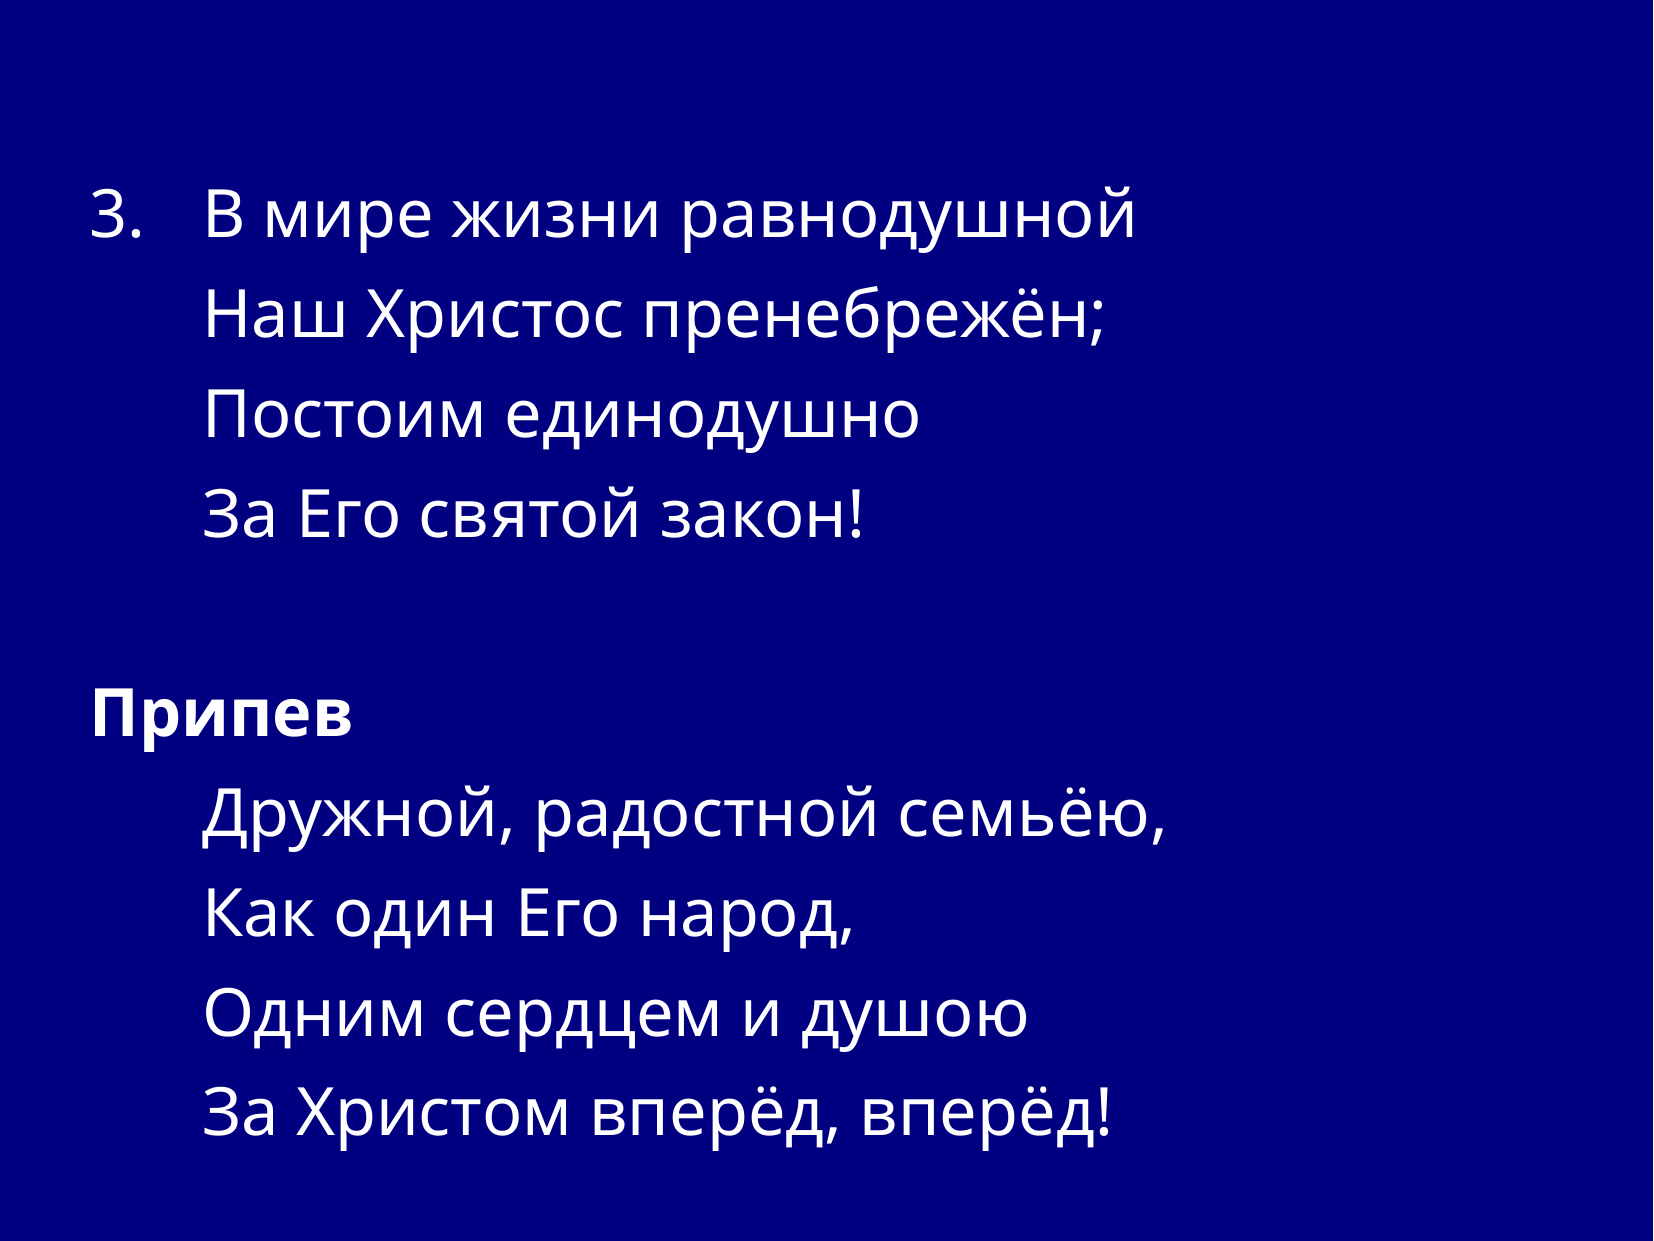

3.	В мире жизни равнодушной
	Наш Христос пренебрежён;
	Постоим единодушно
	За Его святой закон!
Припев
	Дружной, радостной семьёю,
	Как один Его народ,
	Одним сердцем и душою
	За Христом вперёд, вперёд!